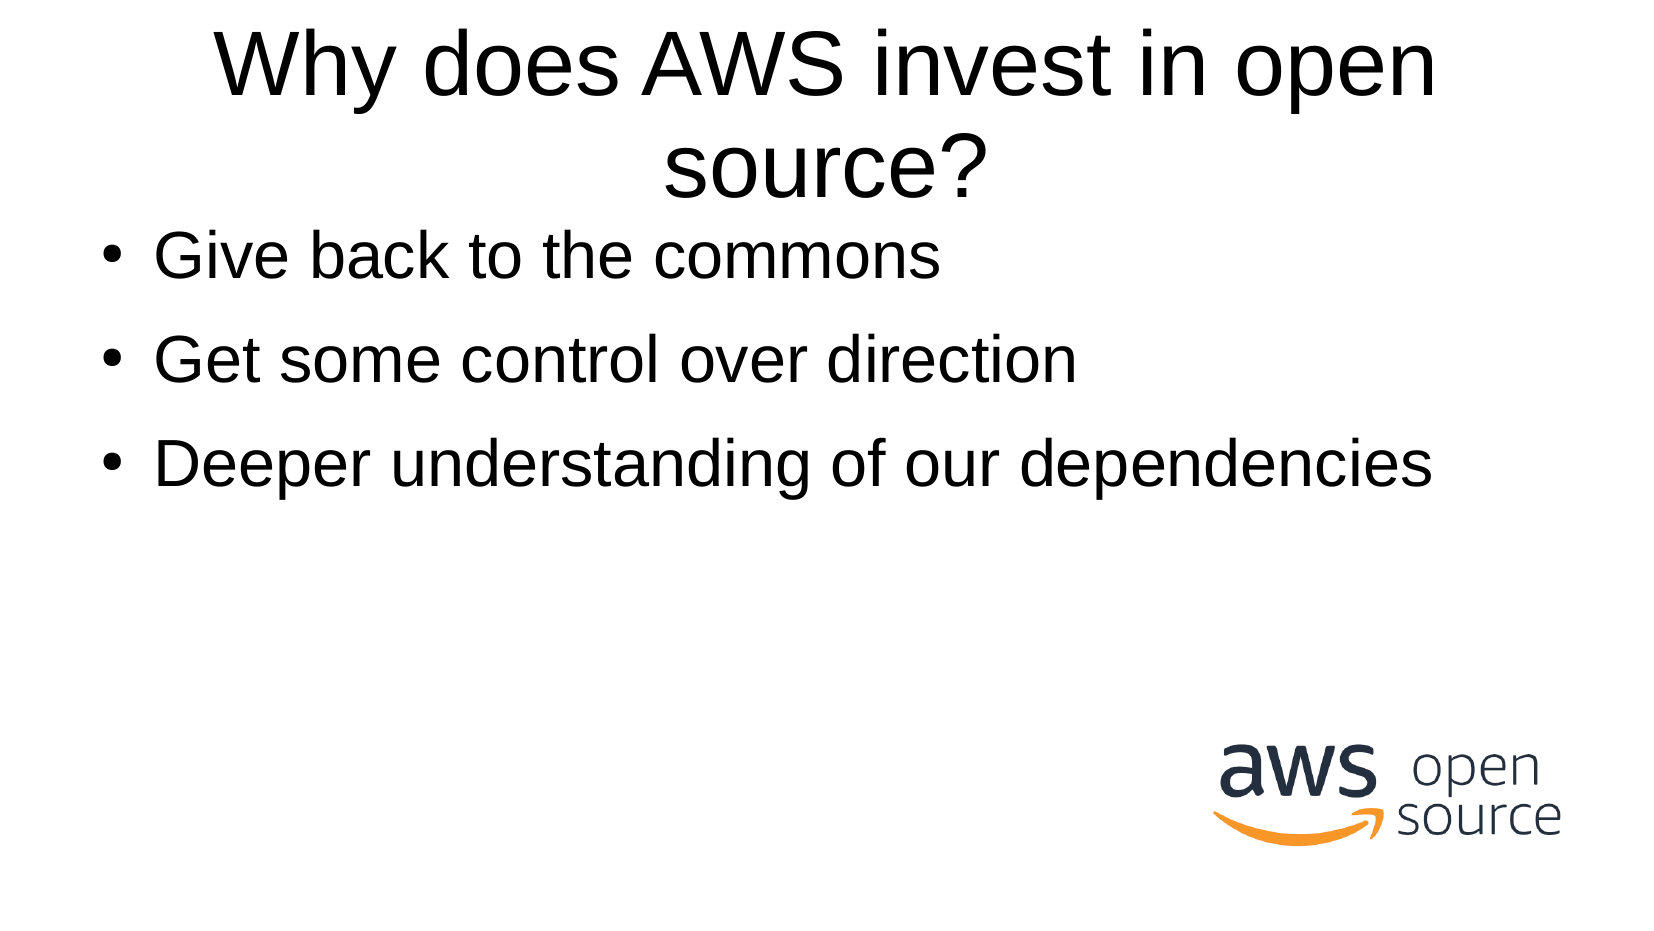

# Why does AWS invest in open source?
Give back to the commons
Get some control over direction
Deeper understanding of our dependencies